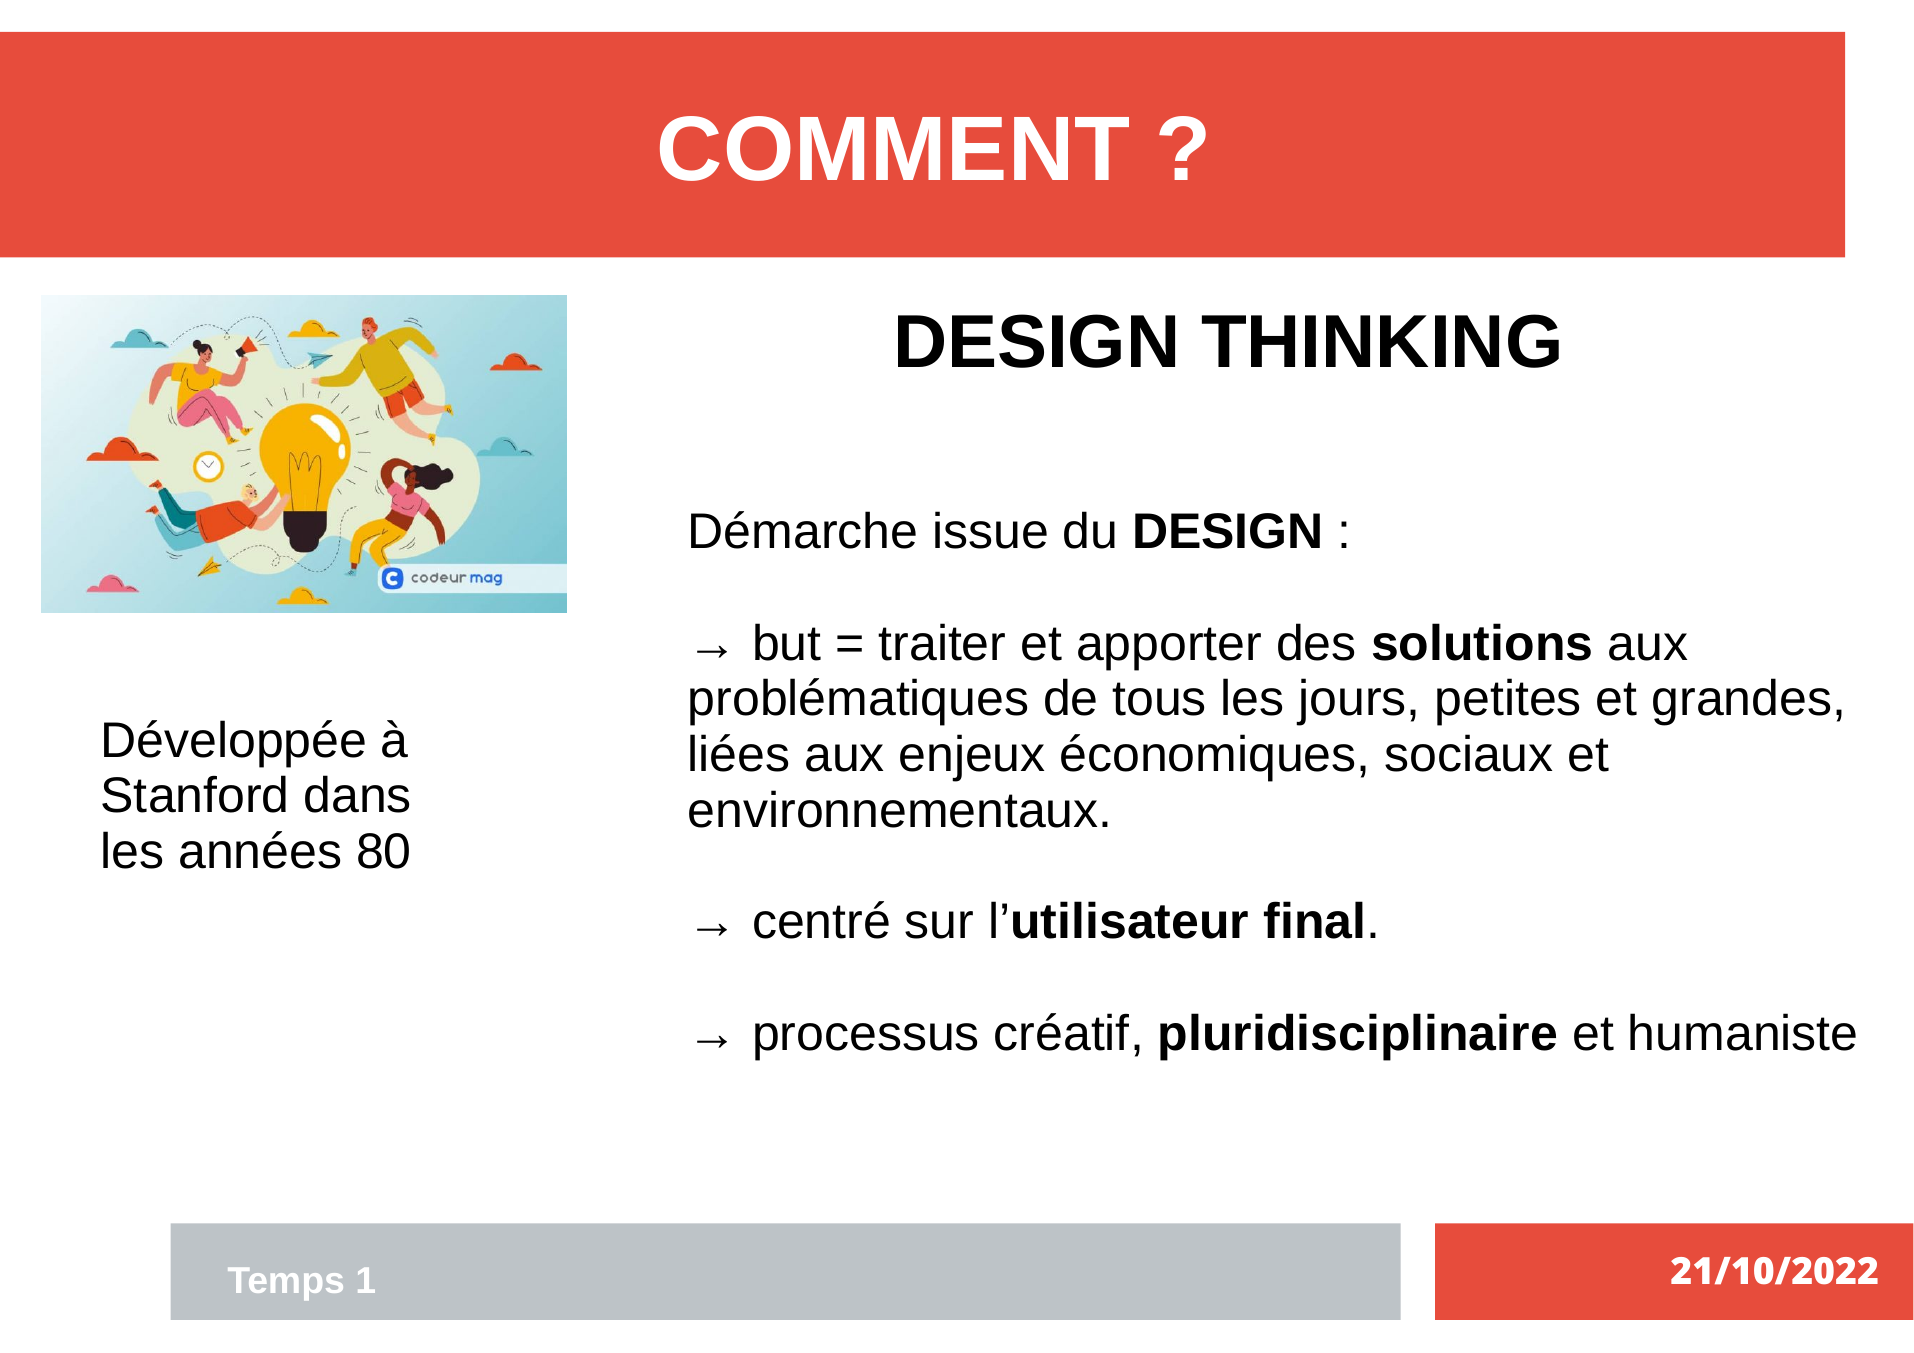

COMMENT ?
DESIGN THINKING
Démarche issue du DESIGN :
→ but = traiter et apporter des solutions aux problématiques de tous les jours, petites et grandes, liées aux enjeux économiques, sociaux et environnementaux.
→ centré sur l’utilisateur final.
→ processus créatif, pluridisciplinaire et humaniste
Développée à Stanford dans les années 80
21/10/2022
Temps 1